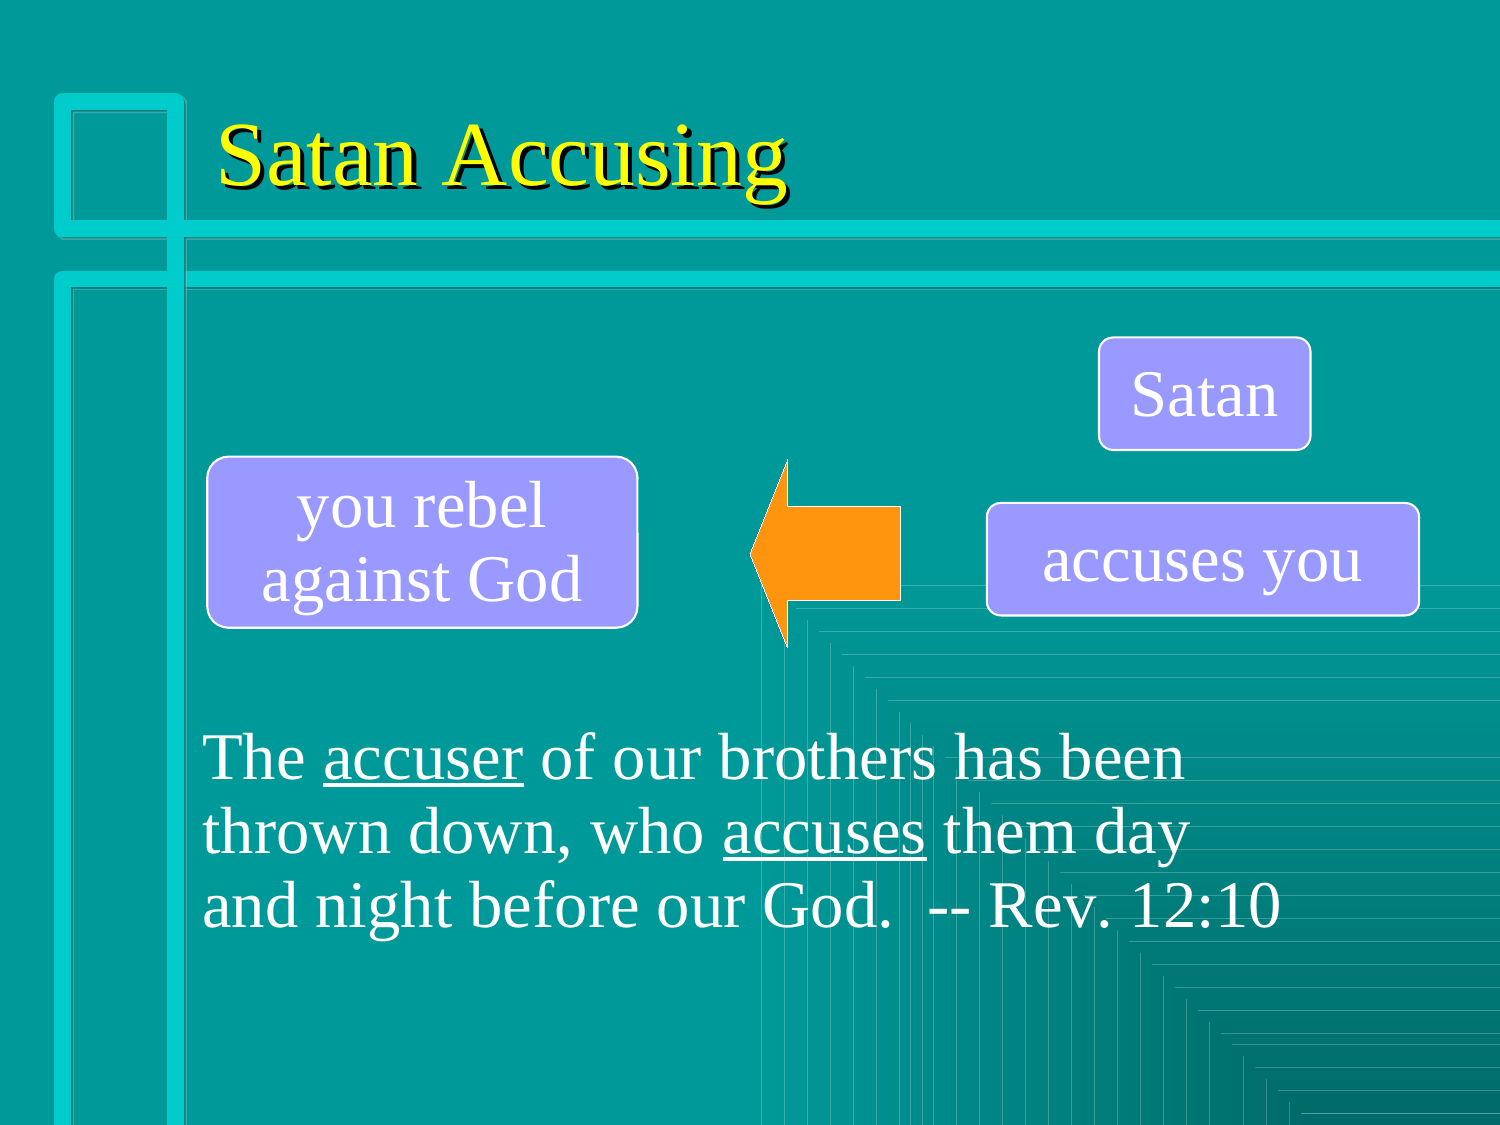

# Satan Accusing
Satan
you rebel
against God
accuses you
The accuser of our brothers has been thrown down, who accuses them day and night before our God. -- Rev. 12:10